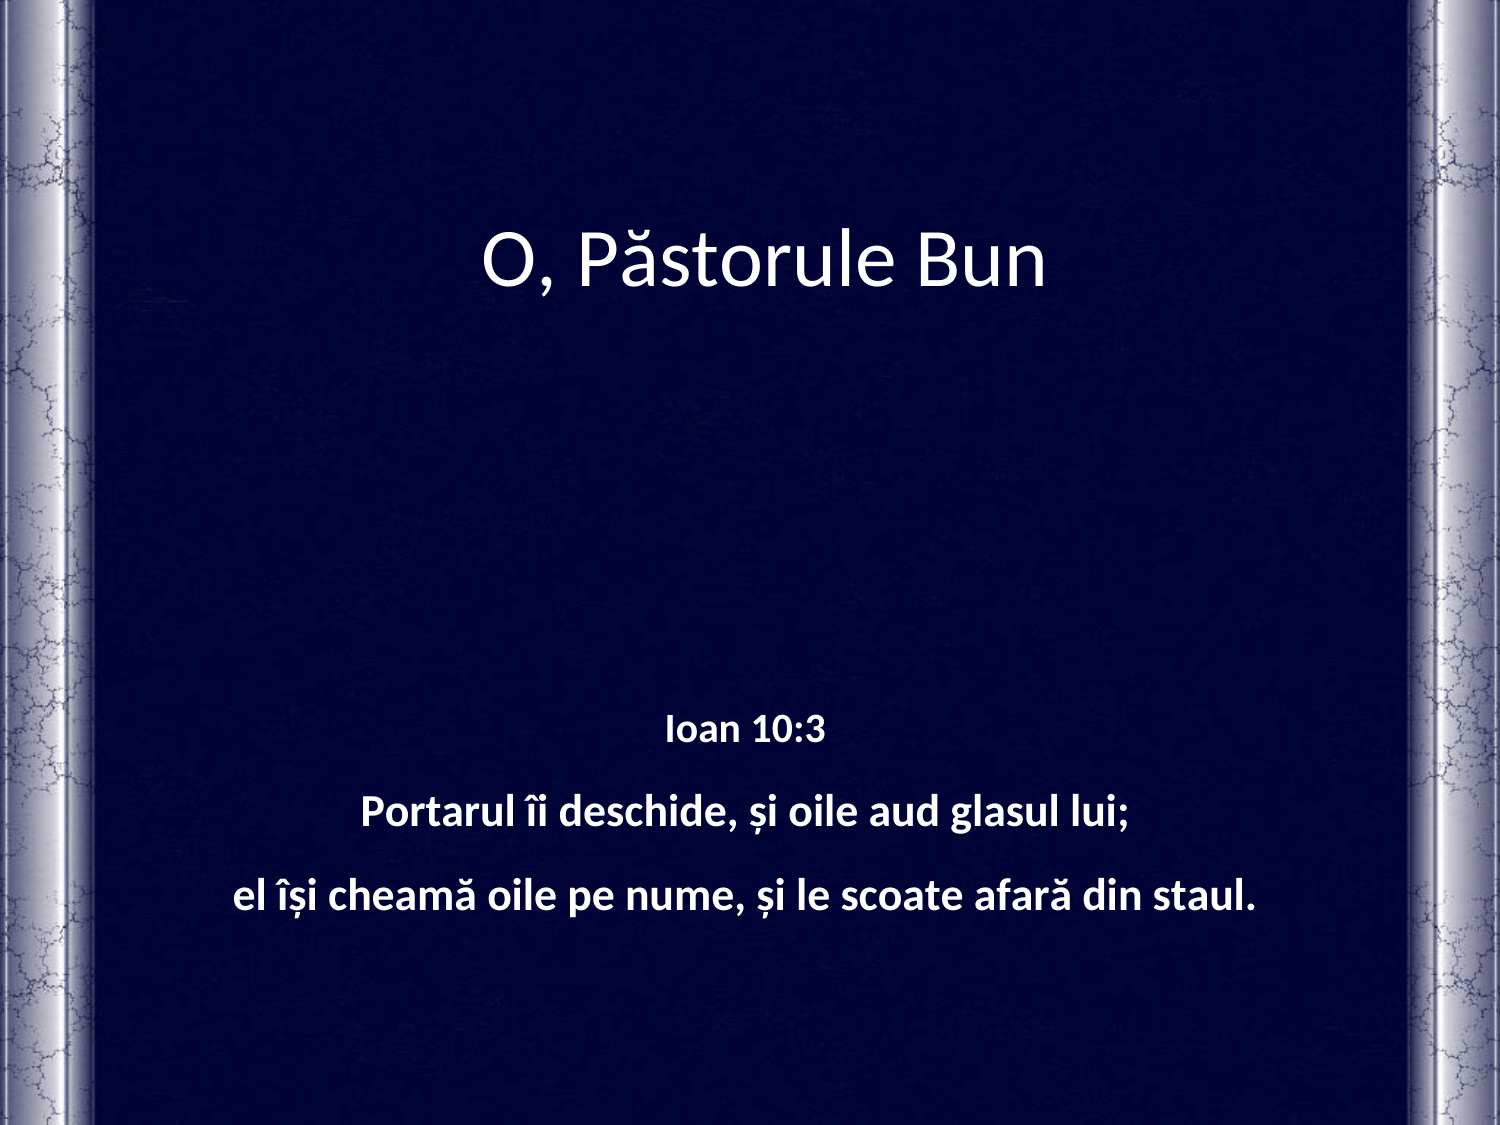

O, Păstorule Bun
# Ioan 10:3
Portarul îi deschide, şi oile aud glasul lui;
el îşi cheamă oile pe nume, şi le scoate afară din staul.